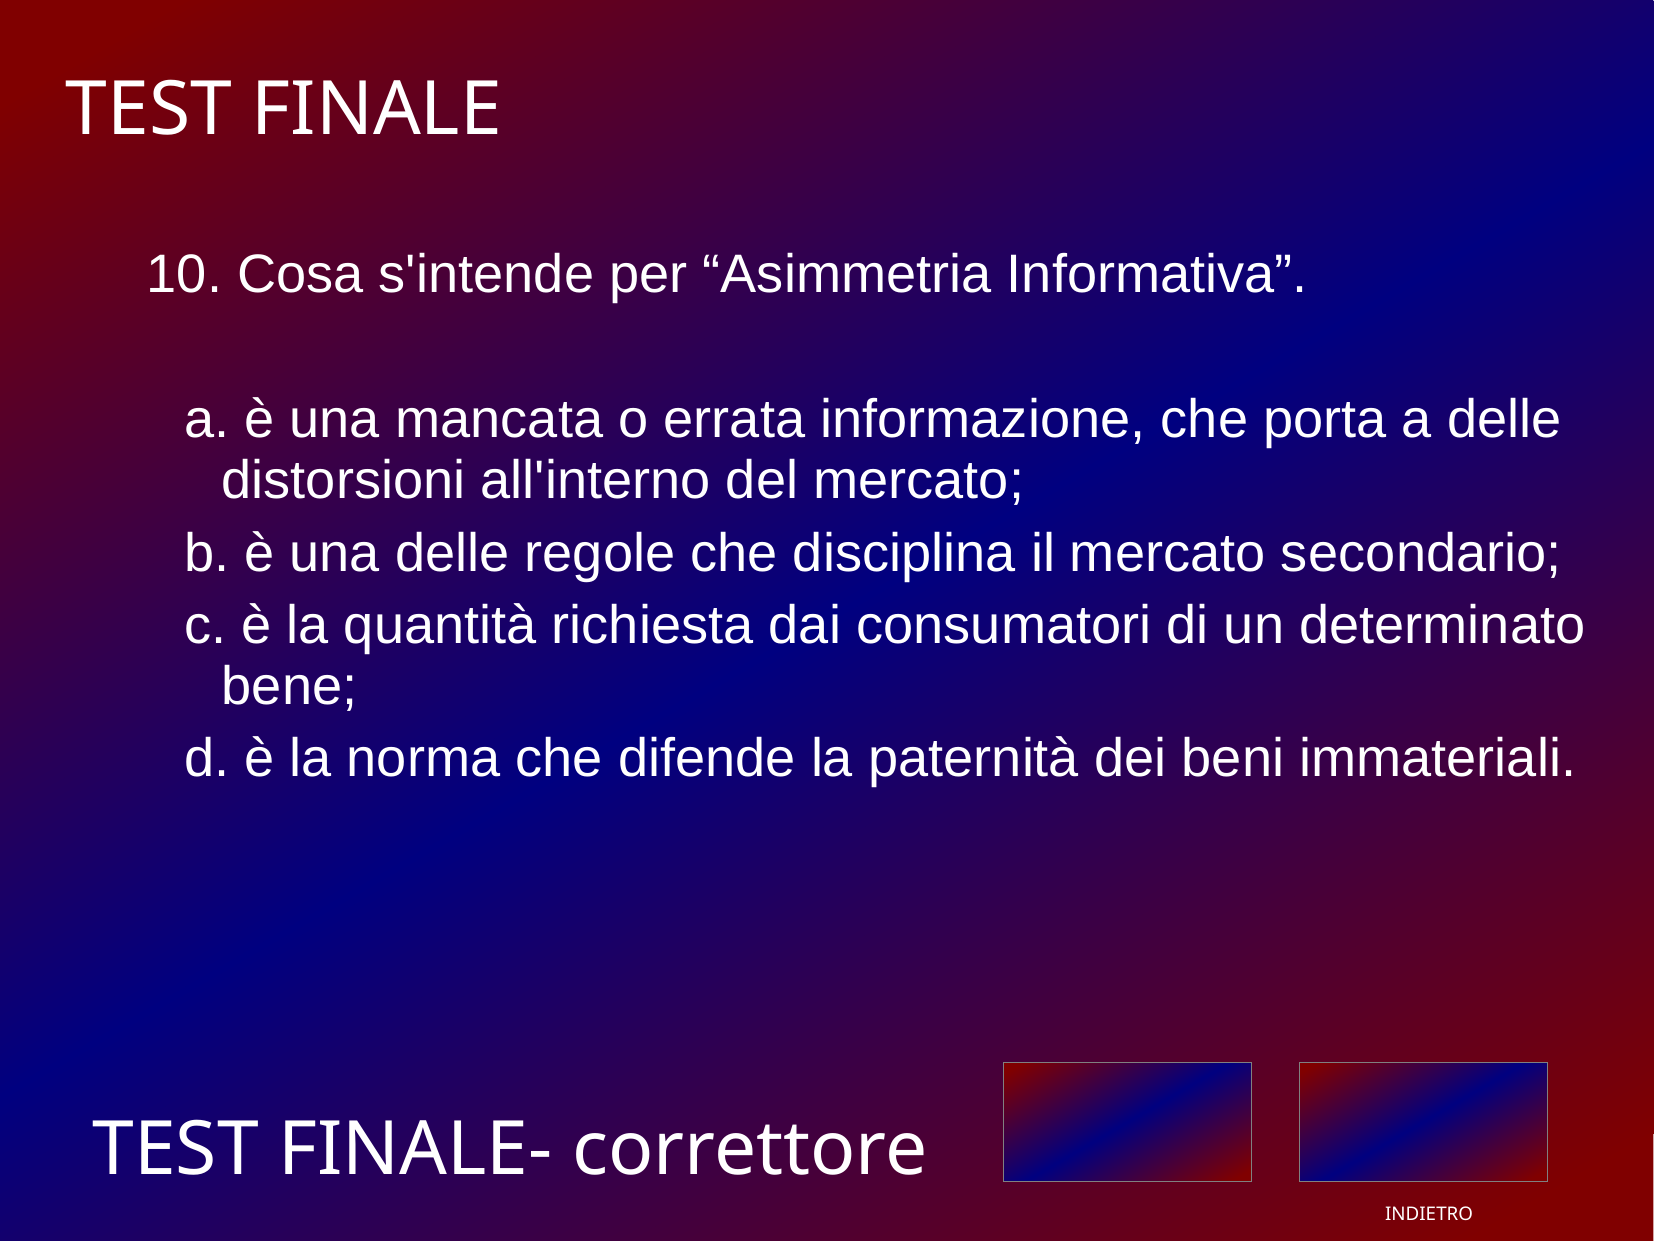

TEST FINALE
10. Cosa s'intende per “Asimmetria Informativa”.
a. è una mancata o errata informazione, che porta a delle distorsioni all'interno del mercato;
b. è una delle regole che disciplina il mercato secondario;
c. è la quantità richiesta dai consumatori di un determinato bene;
d. è la norma che difende la paternità dei beni immateriali.
TEST FINALE- correttore
INDIETRO